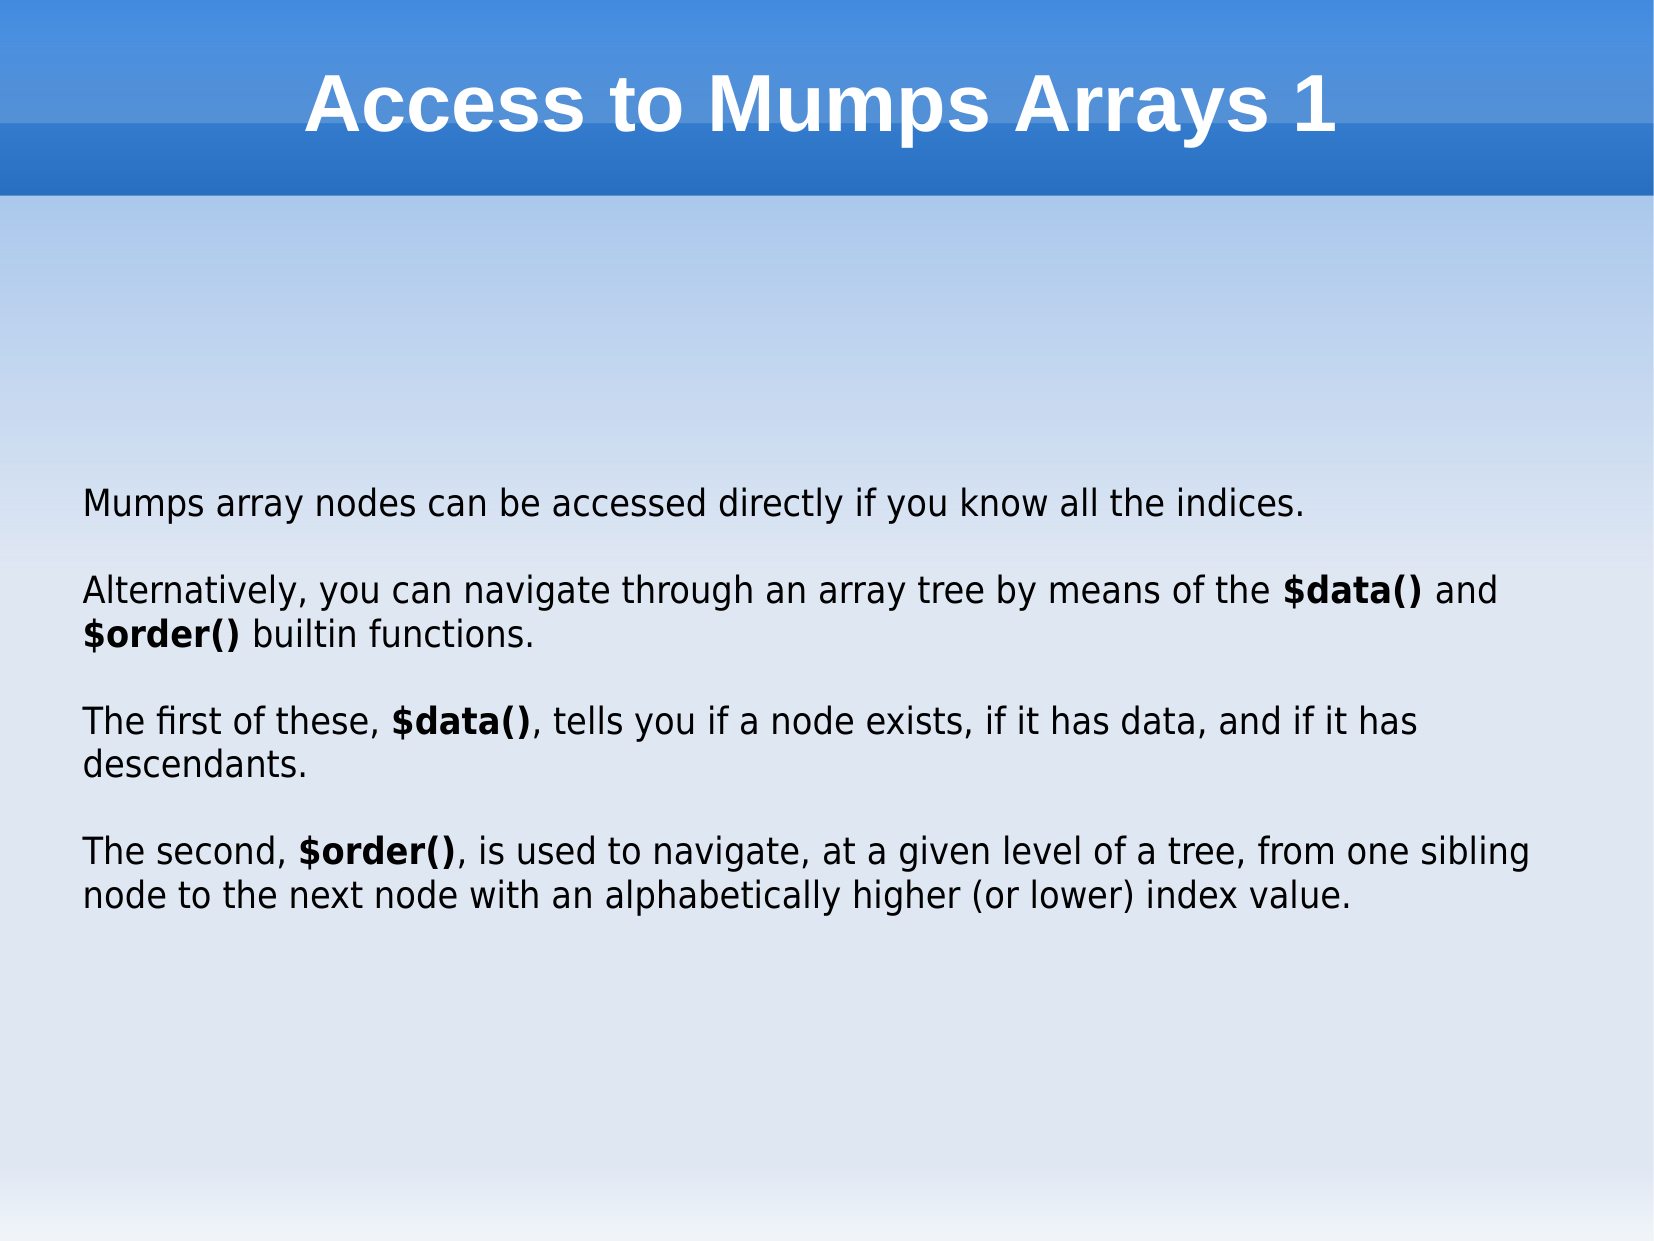

# Access to Mumps Arrays 1
Mumps array nodes can be accessed directly if you know all the indices.
Alternatively, you can navigate through an array tree by means of the $data() and $order() builtin functions.
The first of these, $data(), tells you if a node exists, if it has data, and if it has descendants.
The second, $order(), is used to navigate, at a given level of a tree, from one sibling node to the next node with an alphabetically higher (or lower) index value.